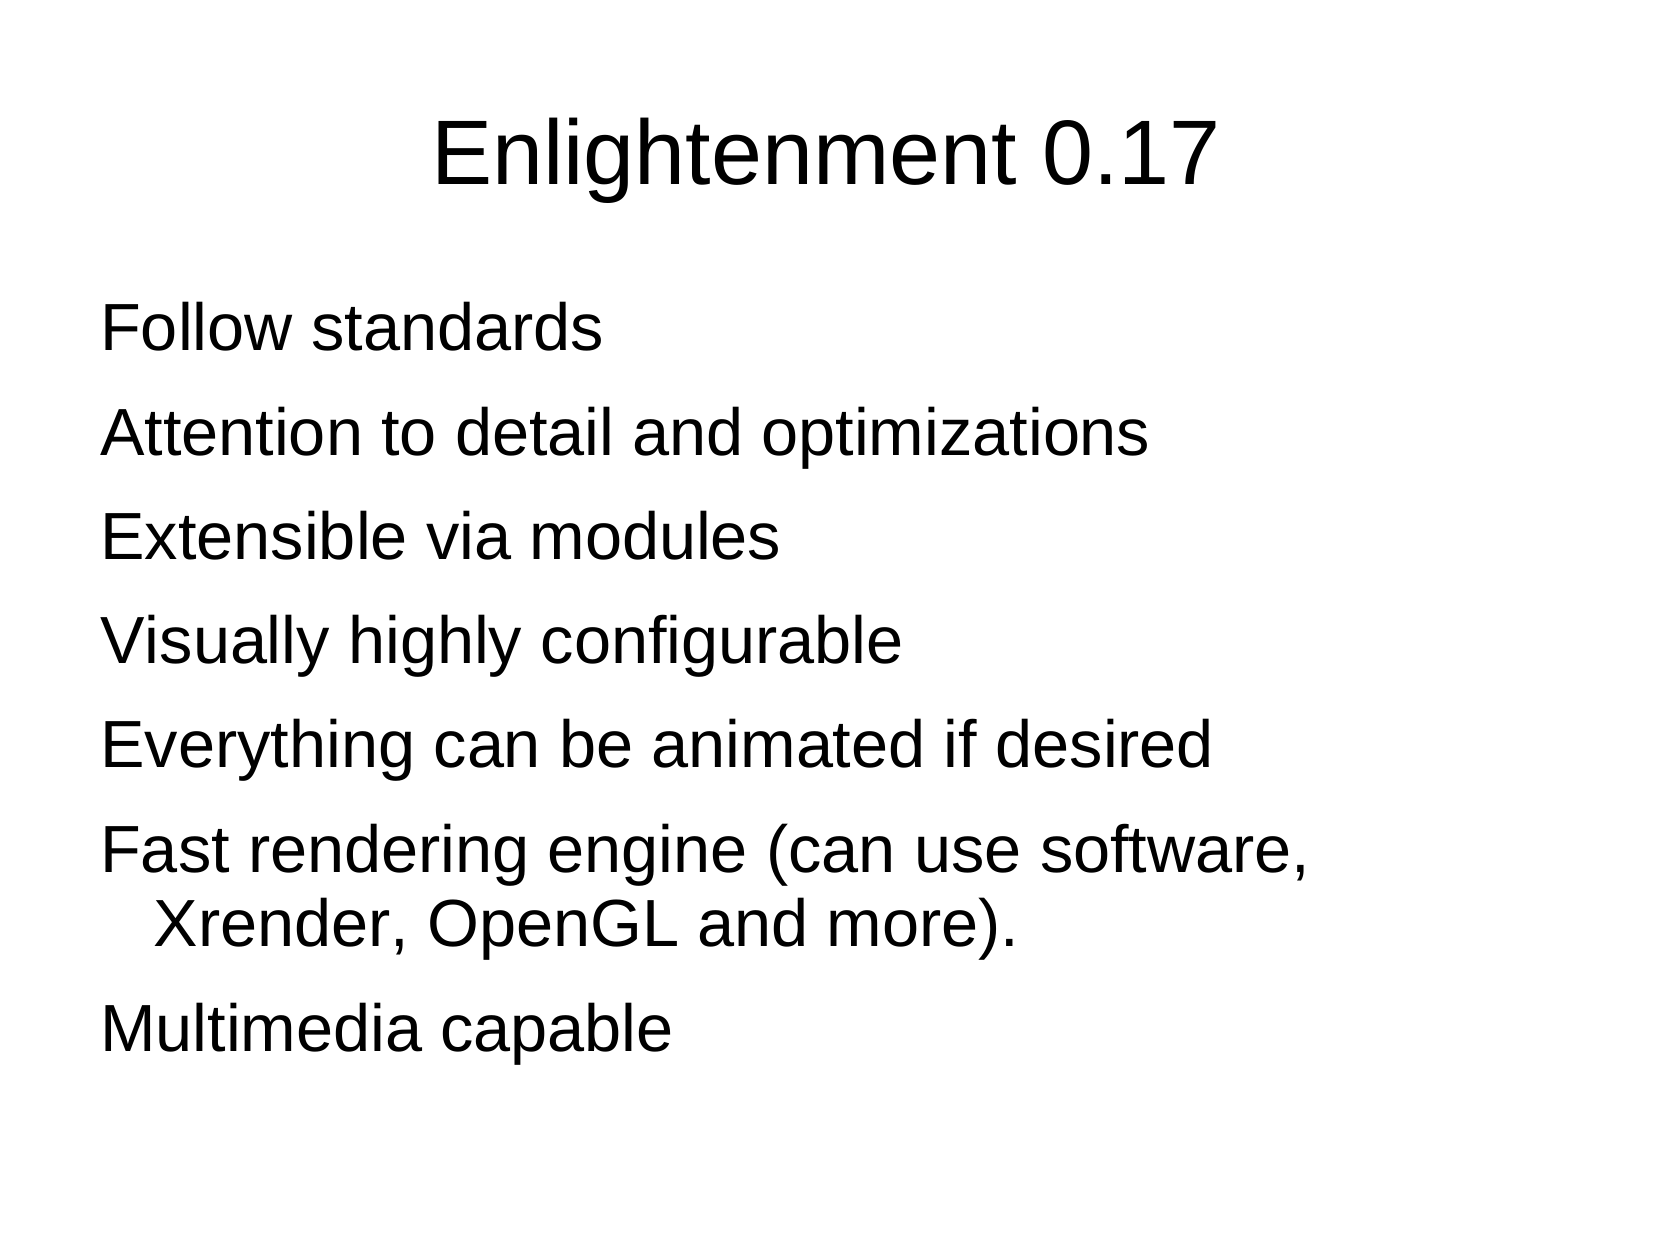

# Enlightenment 0.17
Follow standards
Attention to detail and optimizations
Extensible via modules
Visually highly configurable
Everything can be animated if desired
Fast rendering engine (can use software, Xrender, OpenGL and more).
Multimedia capable